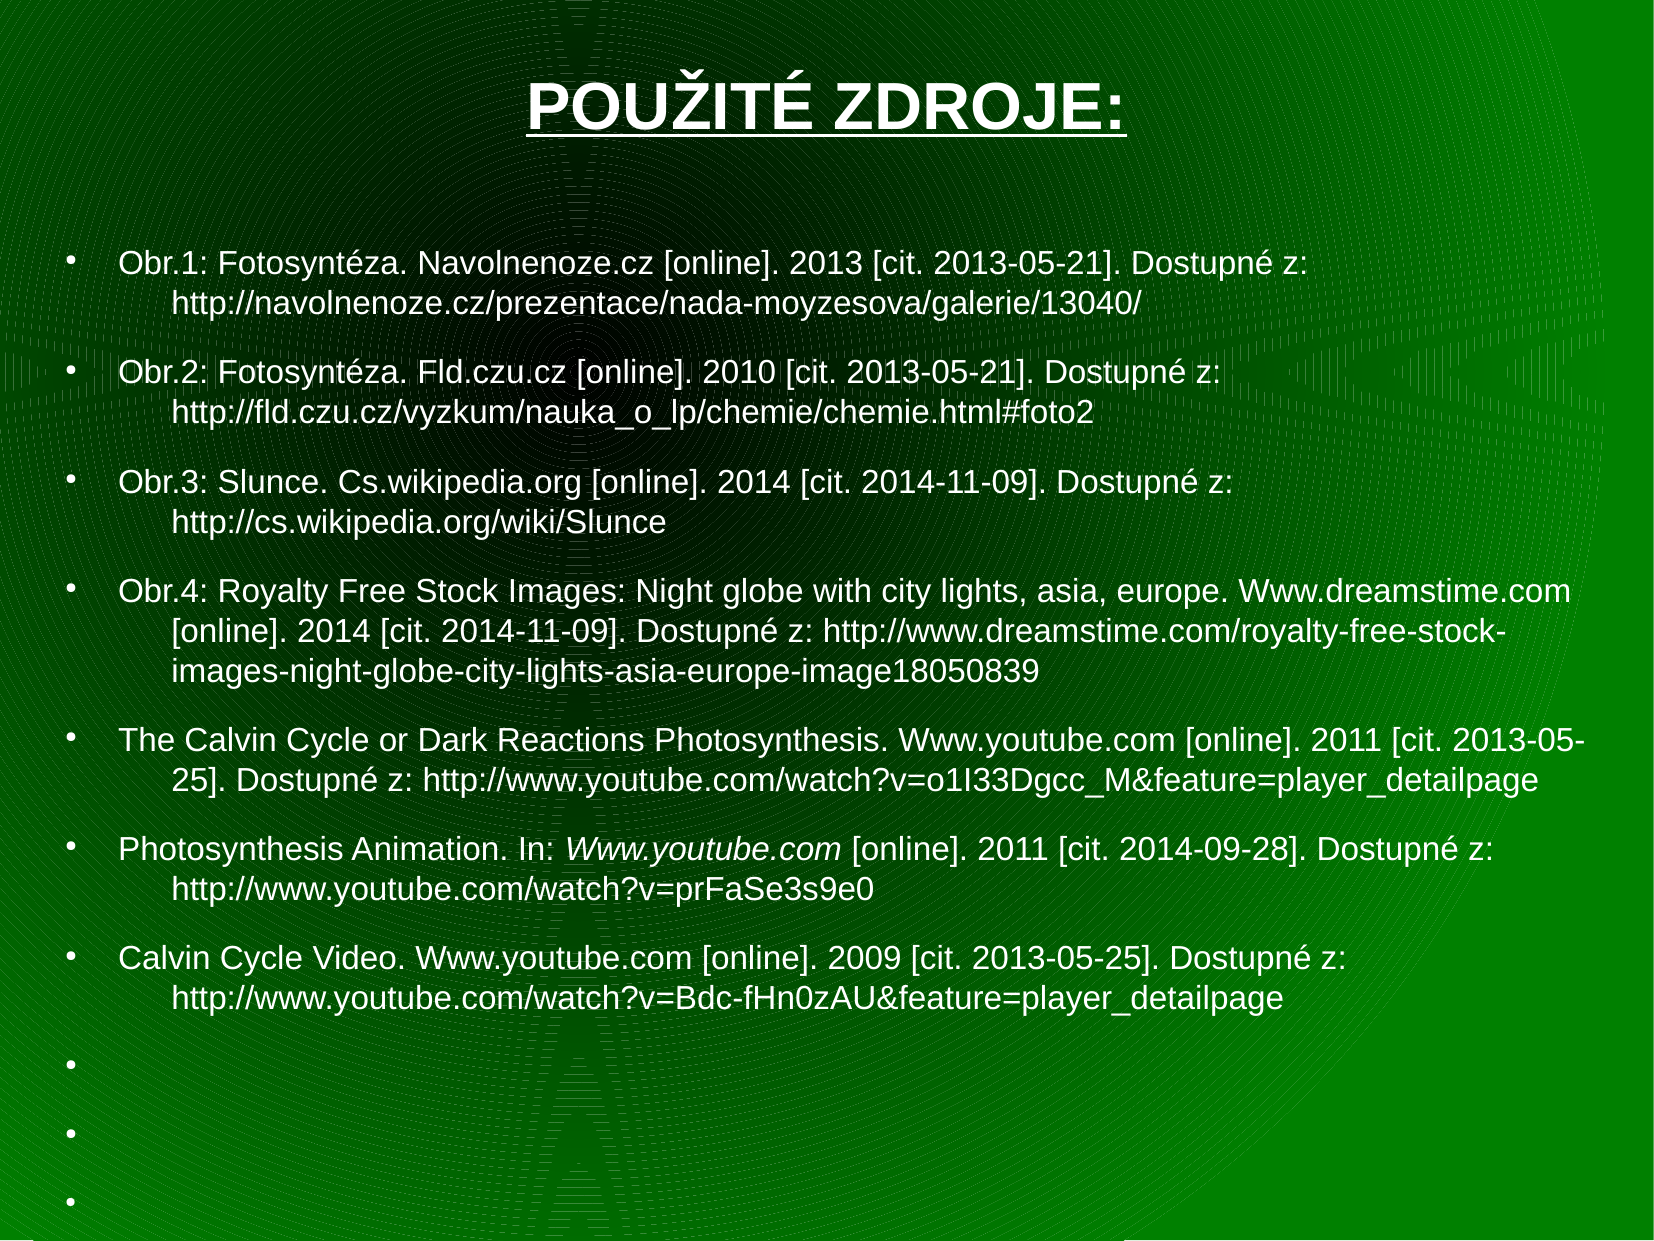

# POUŽITÉ ZDROJE:
Obr.1: Fotosyntéza. Navolnenoze.cz [online]. 2013 [cit. 2013-05-21]. Dostupné z: http://navolnenoze.cz/prezentace/nada-moyzesova/galerie/13040/
Obr.2: Fotosyntéza. Fld.czu.cz [online]. 2010 [cit. 2013-05-21]. Dostupné z: http://fld.czu.cz/vyzkum/nauka_o_lp/chemie/chemie.html#foto2
Obr.3: Slunce. Cs.wikipedia.org [online]. 2014 [cit. 2014-11-09]. Dostupné z: http://cs.wikipedia.org/wiki/Slunce
Obr.4: Royalty Free Stock Images: Night globe with city lights, asia, europe. Www.dreamstime.com [online]. 2014 [cit. 2014-11-09]. Dostupné z: http://www.dreamstime.com/royalty-free-stock-images-night-globe-city-lights-asia-europe-image18050839
The Calvin Cycle or Dark Reactions Photosynthesis. Www.youtube.com [online]. 2011 [cit. 2013-05-25]. Dostupné z: http://www.youtube.com/watch?v=o1I33Dgcc_M&feature=player_detailpage
Photosynthesis Animation. In: Www.youtube.com [online]. 2011 [cit. 2014-09-28]. Dostupné z: http://www.youtube.com/watch?v=prFaSe3s9e0
Calvin Cycle Video. Www.youtube.com [online]. 2009 [cit. 2013-05-25]. Dostupné z: http://www.youtube.com/watch?v=Bdc-fHn0zAU&feature=player_detailpage